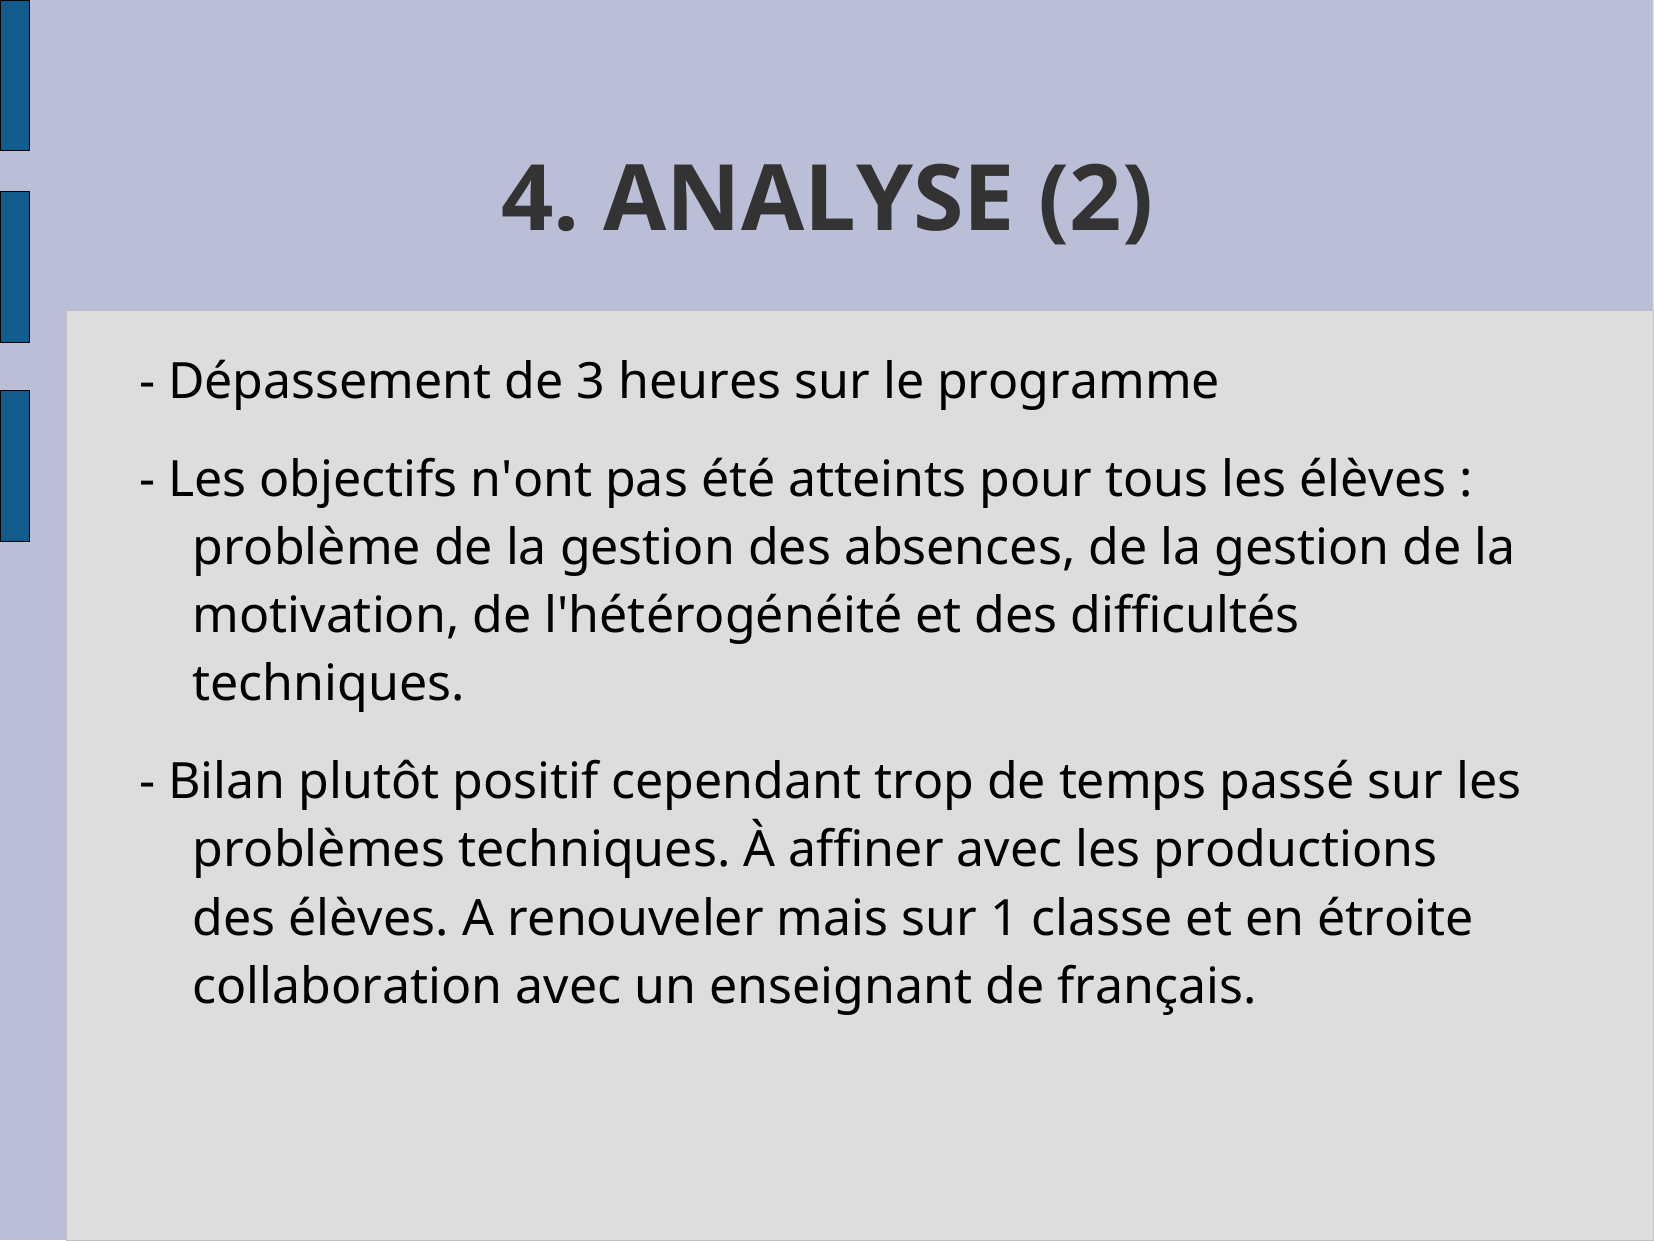

# 4. ANALYSE (2)
- Dépassement de 3 heures sur le programme
- Les objectifs n'ont pas été atteints pour tous les élèves : problème de la gestion des absences, de la gestion de la motivation, de l'hétérogénéité et des difficultés techniques.
- Bilan plutôt positif cependant trop de temps passé sur les problèmes techniques. À affiner avec les productions des élèves. A renouveler mais sur 1 classe et en étroite collaboration avec un enseignant de français.